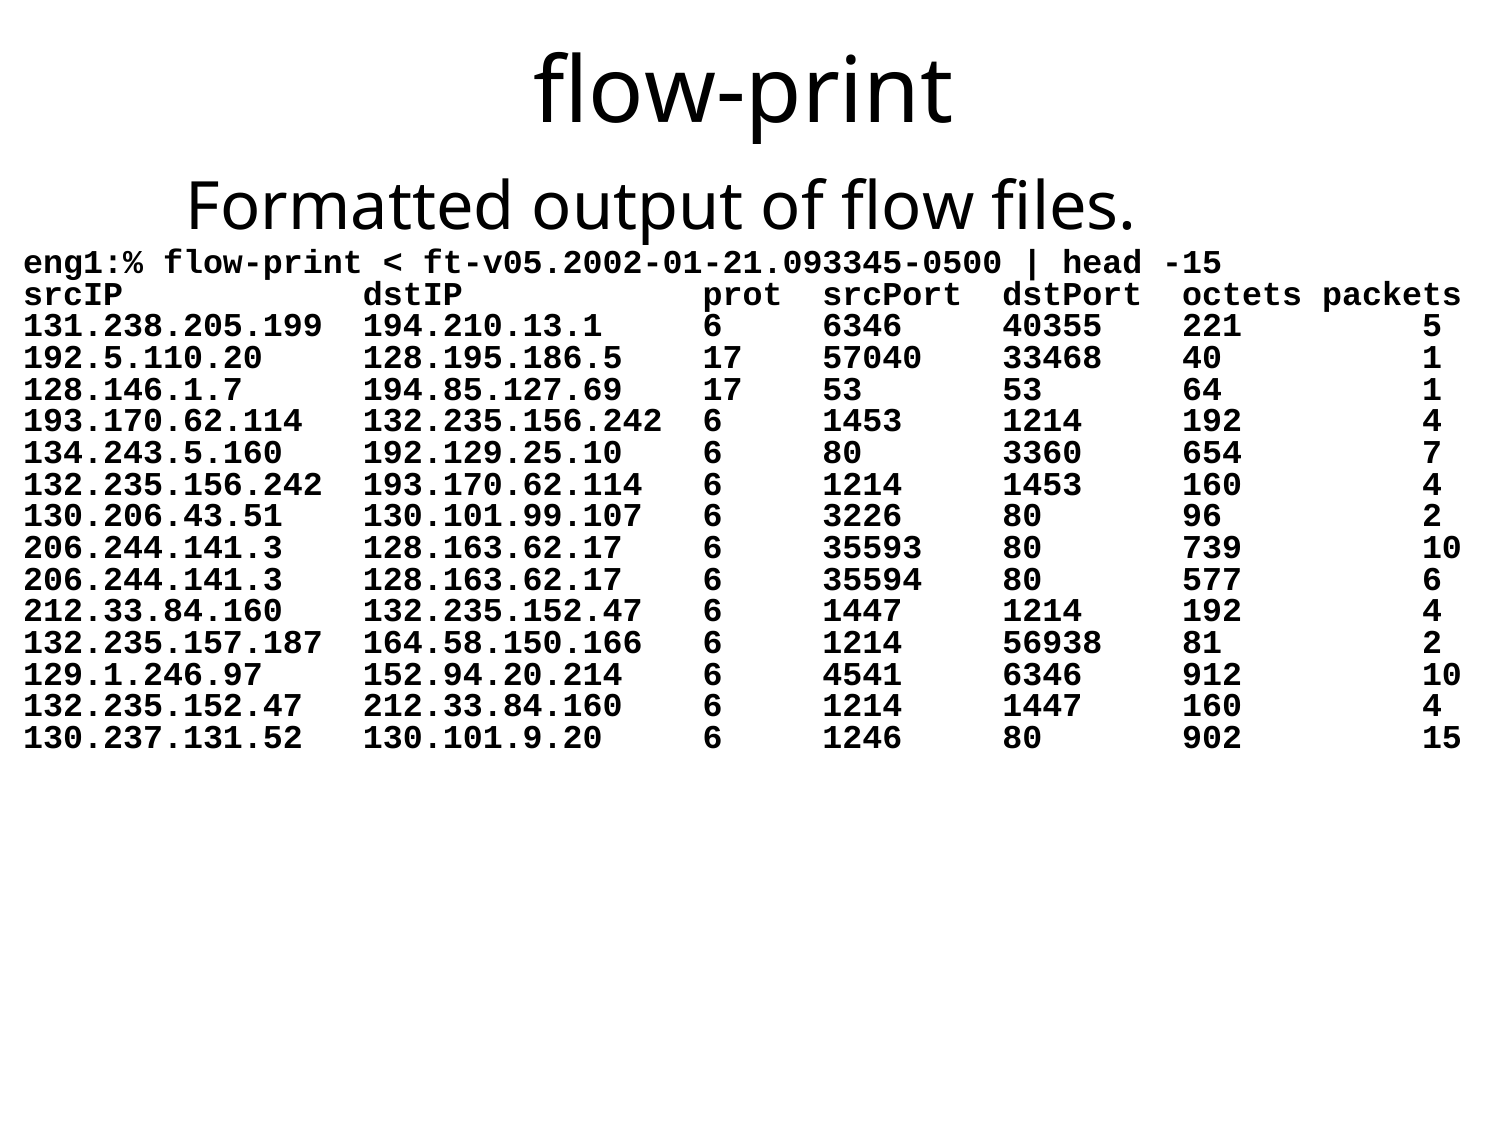

# flow-print
Formatted output of flow files.
eng1:% flow-print < ft-v05.2002-01-21.093345-0500 | head -15
srcIP dstIP prot srcPort dstPort octets packets
131.238.205.199 194.210.13.1 6 6346 40355 221 5
192.5.110.20 128.195.186.5 17 57040 33468 40 1
128.146.1.7 194.85.127.69 17 53 53 64 1
193.170.62.114 132.235.156.242 6 1453 1214 192 4
134.243.5.160 192.129.25.10 6 80 3360 654 7
132.235.156.242 193.170.62.114 6 1214 1453 160 4
130.206.43.51 130.101.99.107 6 3226 80 96 2
206.244.141.3 128.163.62.17 6 35593 80 739 10
206.244.141.3 128.163.62.17 6 35594 80 577 6
212.33.84.160 132.235.152.47 6 1447 1214 192 4
132.235.157.187 164.58.150.166 6 1214 56938 81 2
129.1.246.97 152.94.20.214 6 4541 6346 912 10
132.235.152.47 212.33.84.160 6 1214 1447 160 4
130.237.131.52 130.101.9.20 6 1246 80 902 15